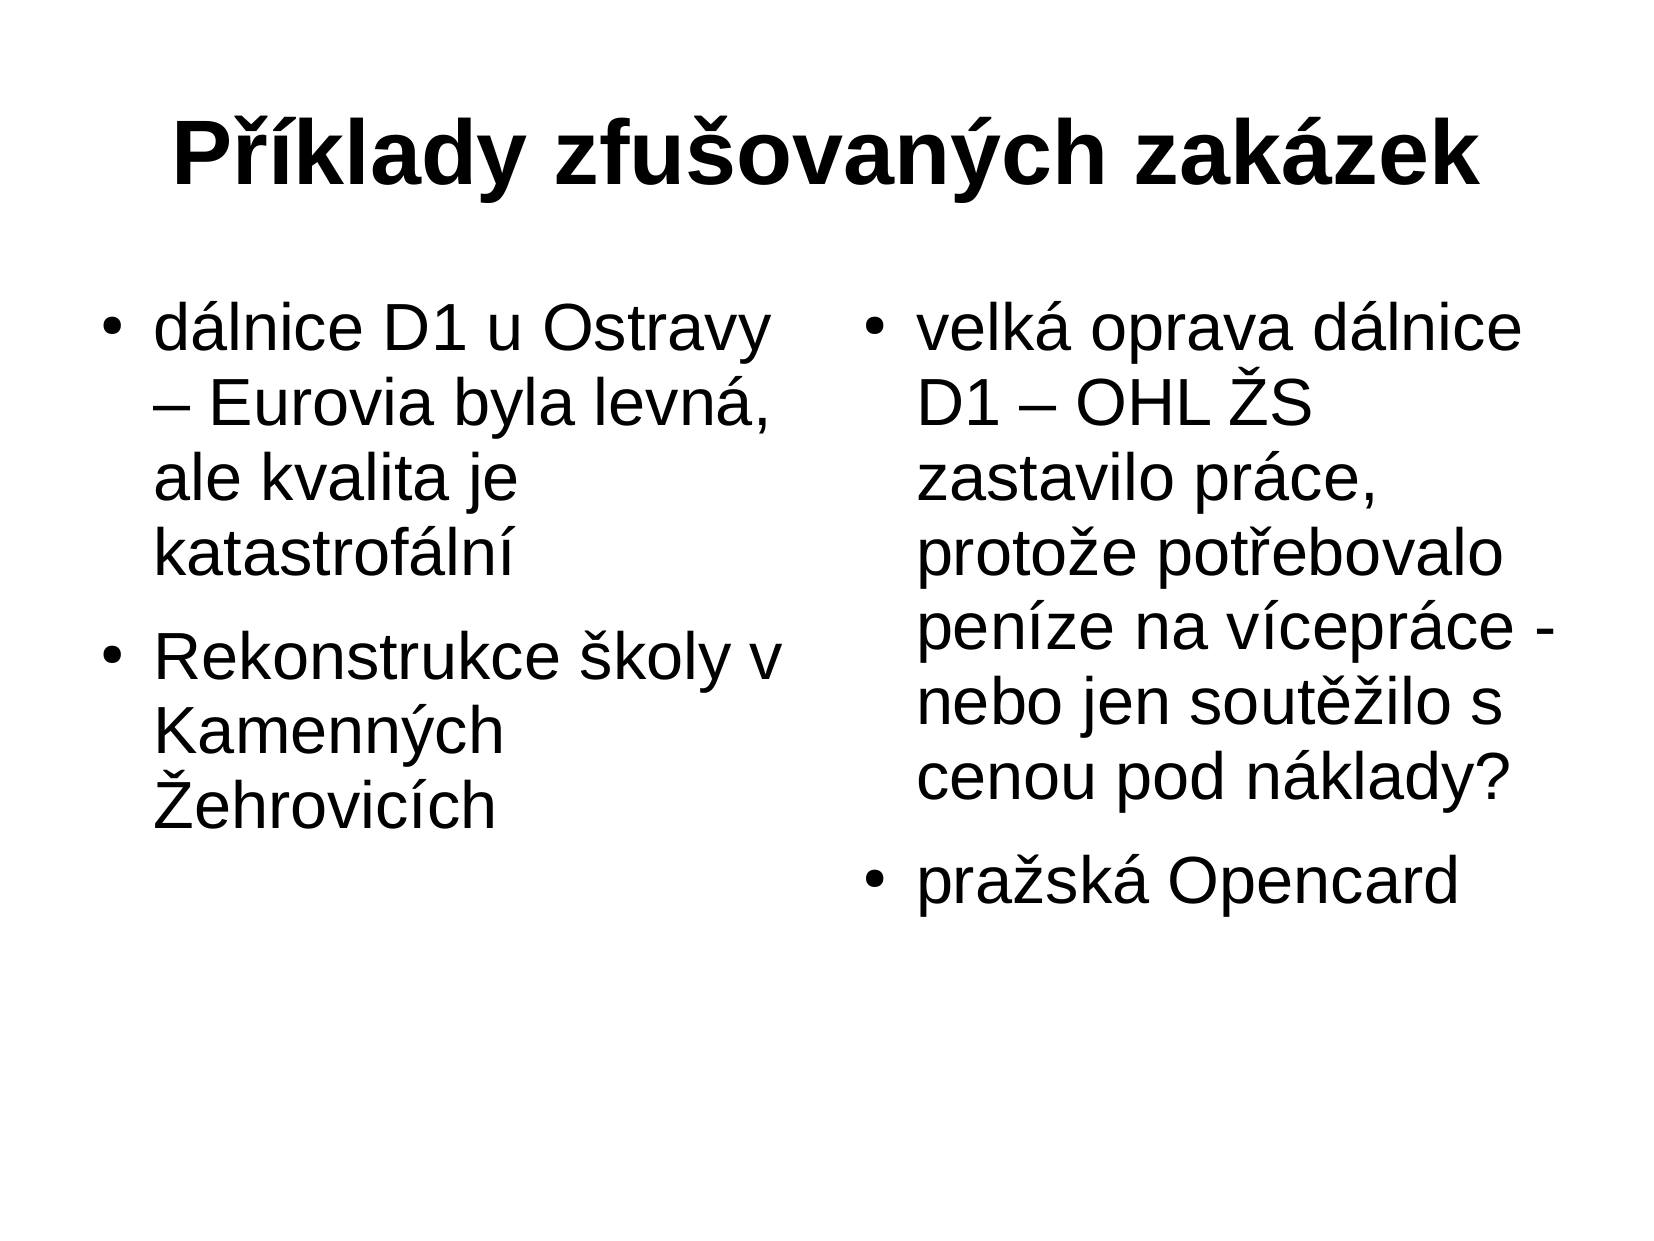

# Příklady zfušovaných zakázek
dálnice D1 u Ostravy – Eurovia byla levná, ale kvalita je katastrofální
Rekonstrukce školy v Kamenných Žehrovicích
velká oprava dálnice D1 – OHL ŽS zastavilo práce, protože potřebovalo peníze na vícepráce - nebo jen soutěžilo s cenou pod náklady?
pražská Opencard